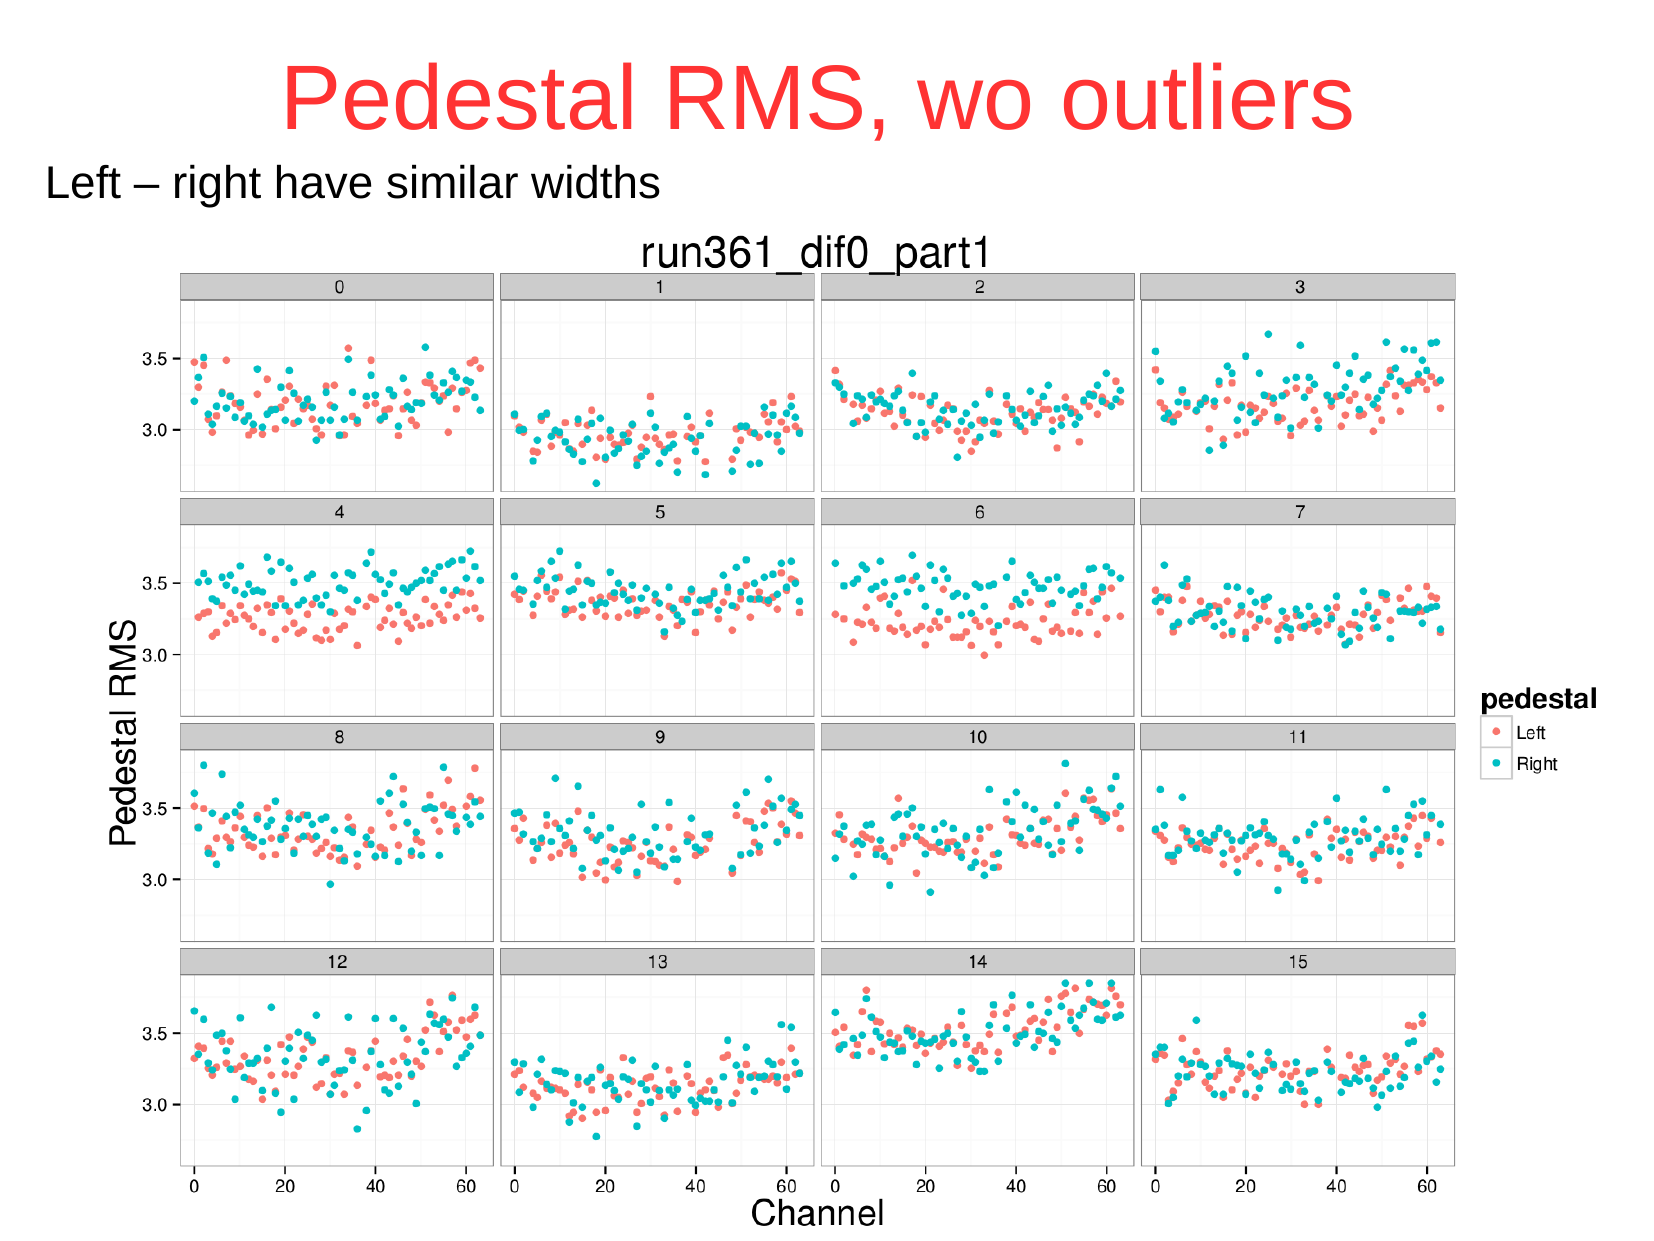

# Pedestal RMS, wo outliers
Left – right have similar widths